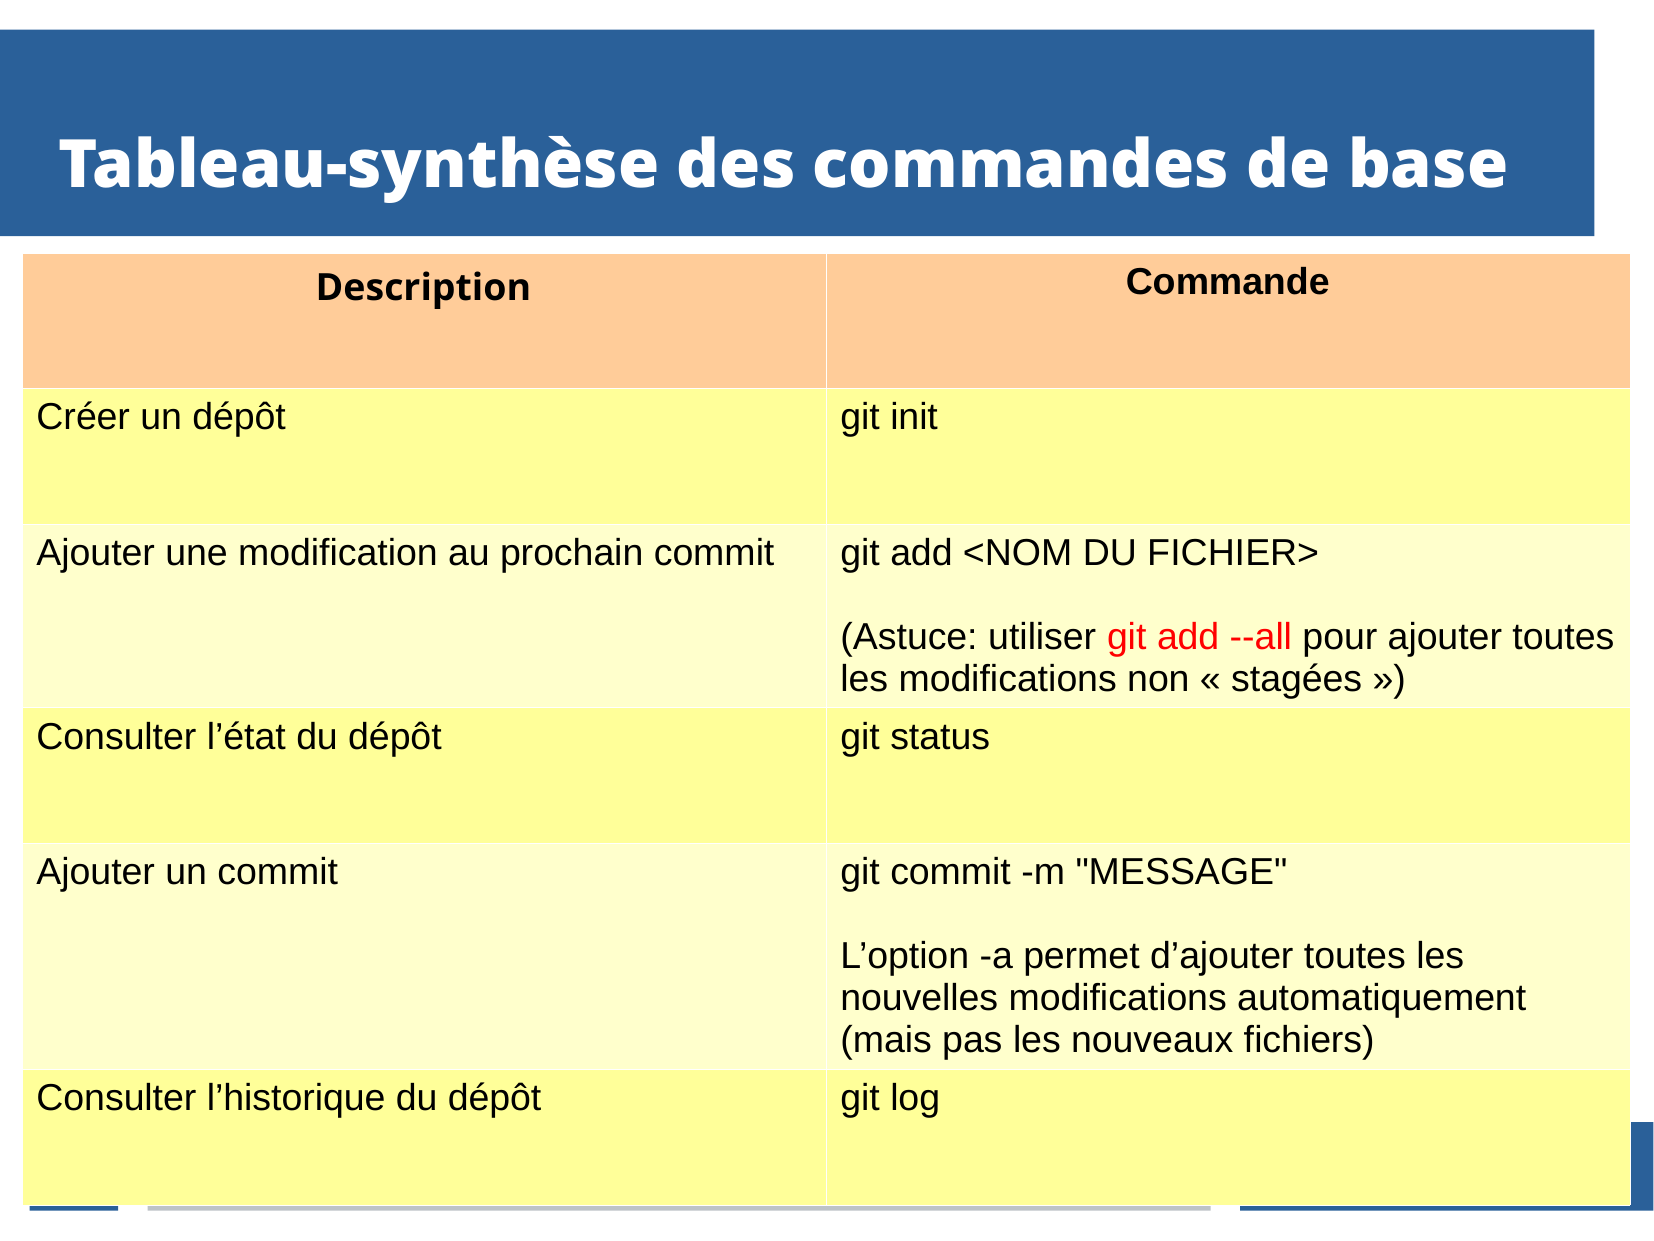

# Tableau-synthèse des commandes de base
| Description | Commande |
| --- | --- |
| Créer un dépôt | git init |
| Ajouter une modification au prochain commit | git add <NOM DU FICHIER> (Astuce: utiliser git add --all pour ajouter toutes les modifications non « stagées ») |
| Consulter l’état du dépôt | git status |
| Ajouter un commit | git commit -m "MESSAGE" L’option -a permet d’ajouter toutes les nouvelles modifications automatiquement (mais pas les nouveaux fichiers) |
| Consulter l’historique du dépôt | git log |
18